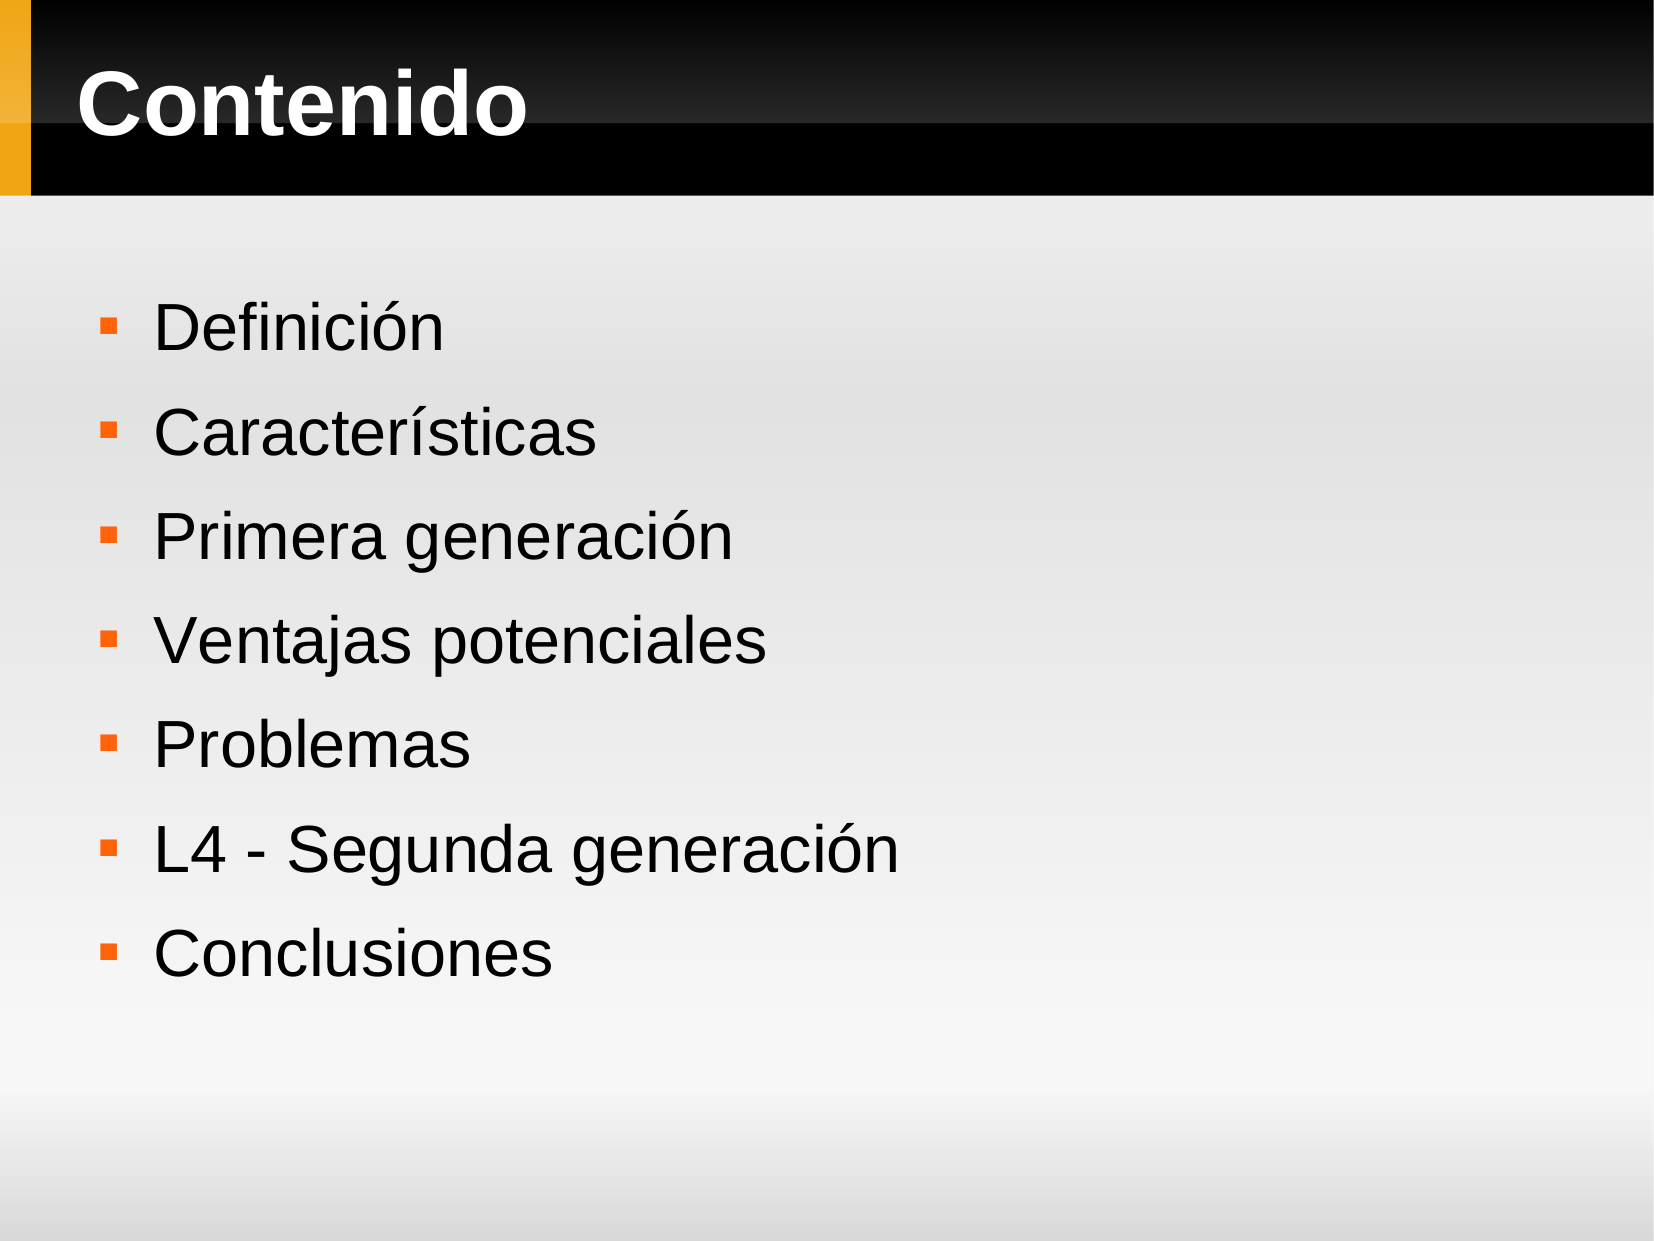

# Contenido
Definición
Características
Primera generación
Ventajas potenciales
Problemas
L4 - Segunda generación
Conclusiones